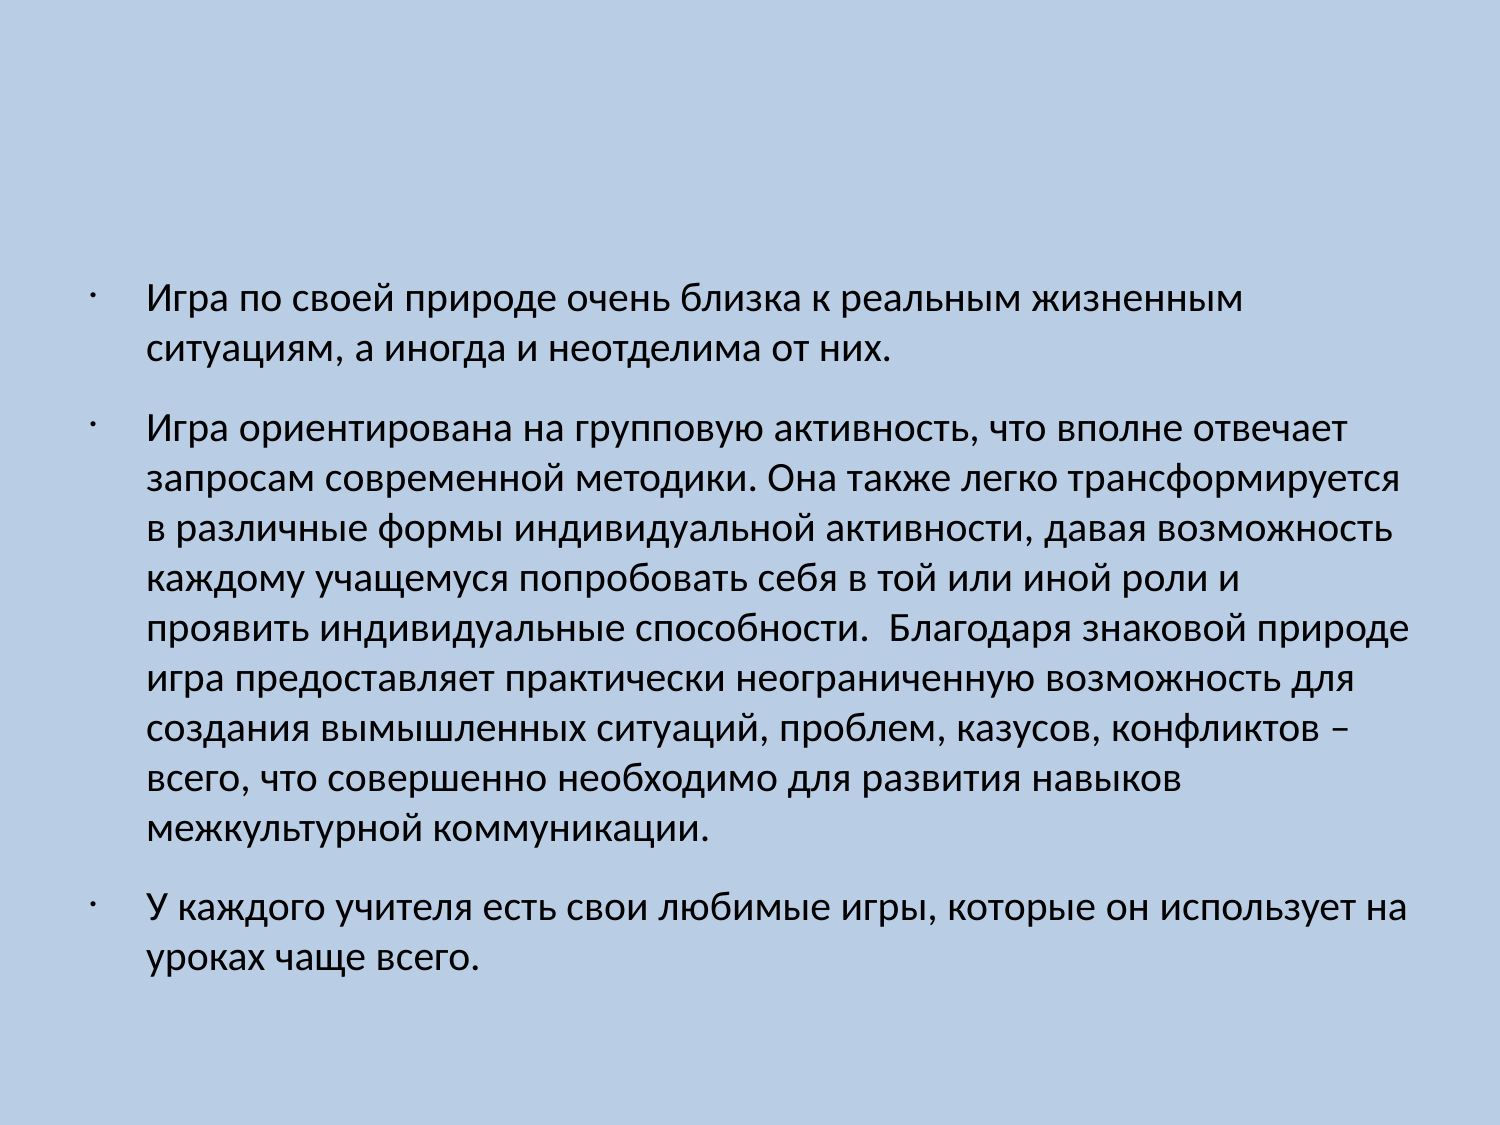

Игровые технологии обучения
# Игра по своей природе очень близка к реальным жизненным ситуациям, а иногда и неотделима от них.
Игра ориентирована на групповую активность, что вполне отвечает запросам современной методики. Она также легко трансформируется в различные формы индивидуальной активности, давая возможность каждому учащемуся попробовать себя в той или иной роли и проявить индивидуальные способности. Благодаря знаковой природе игра предоставляет практически неограниченную возможность для создания вымышленных ситуаций, проблем, казусов, конфликтов – всего, что совершенно необходимо для развития навыков межкультурной коммуникации.
У каждого учителя есть свои любимые игры, которые он использует на уроках чаще всего.